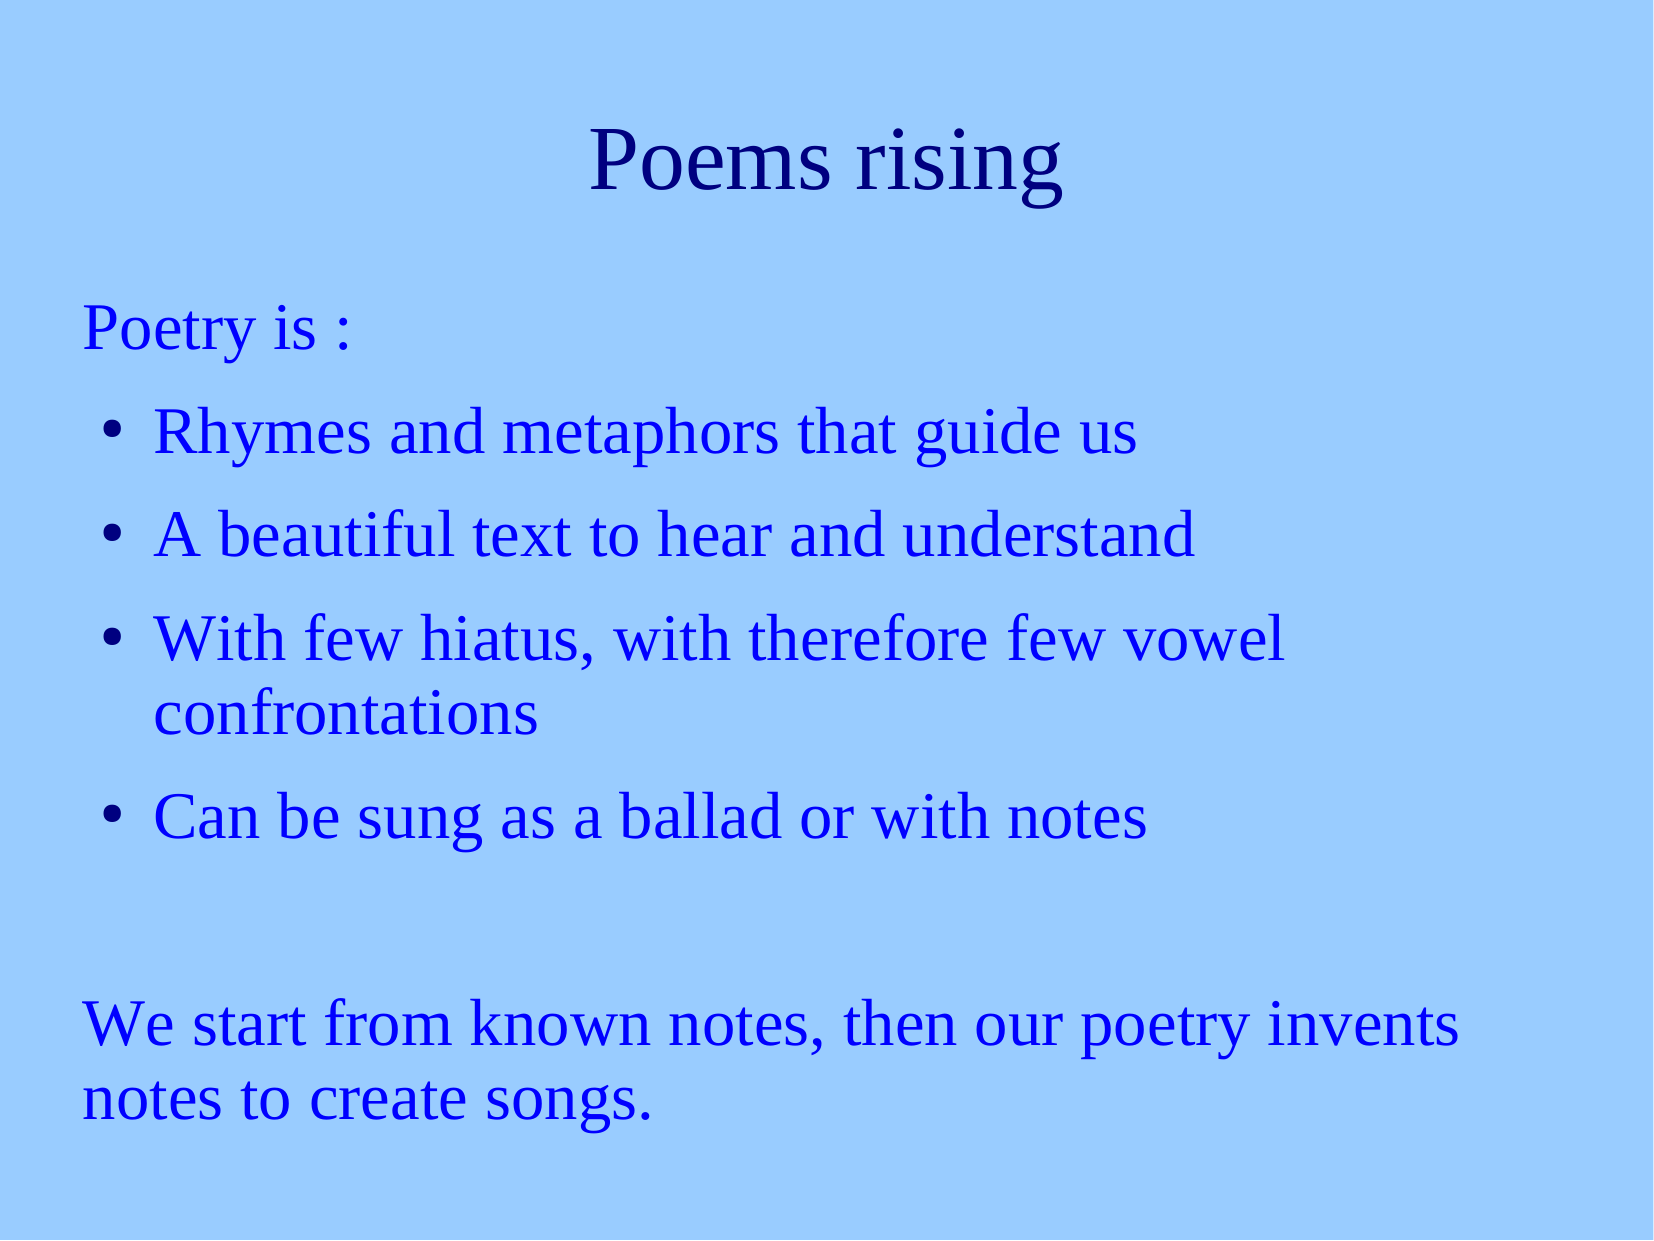

# Poems rising
Poetry is :
Rhymes and metaphors that guide us
A beautiful text to hear and understand
With few hiatus, with therefore few vowel confrontations
Can be sung as a ballad or with notes
We start from known notes, then our poetry invents notes to create songs.